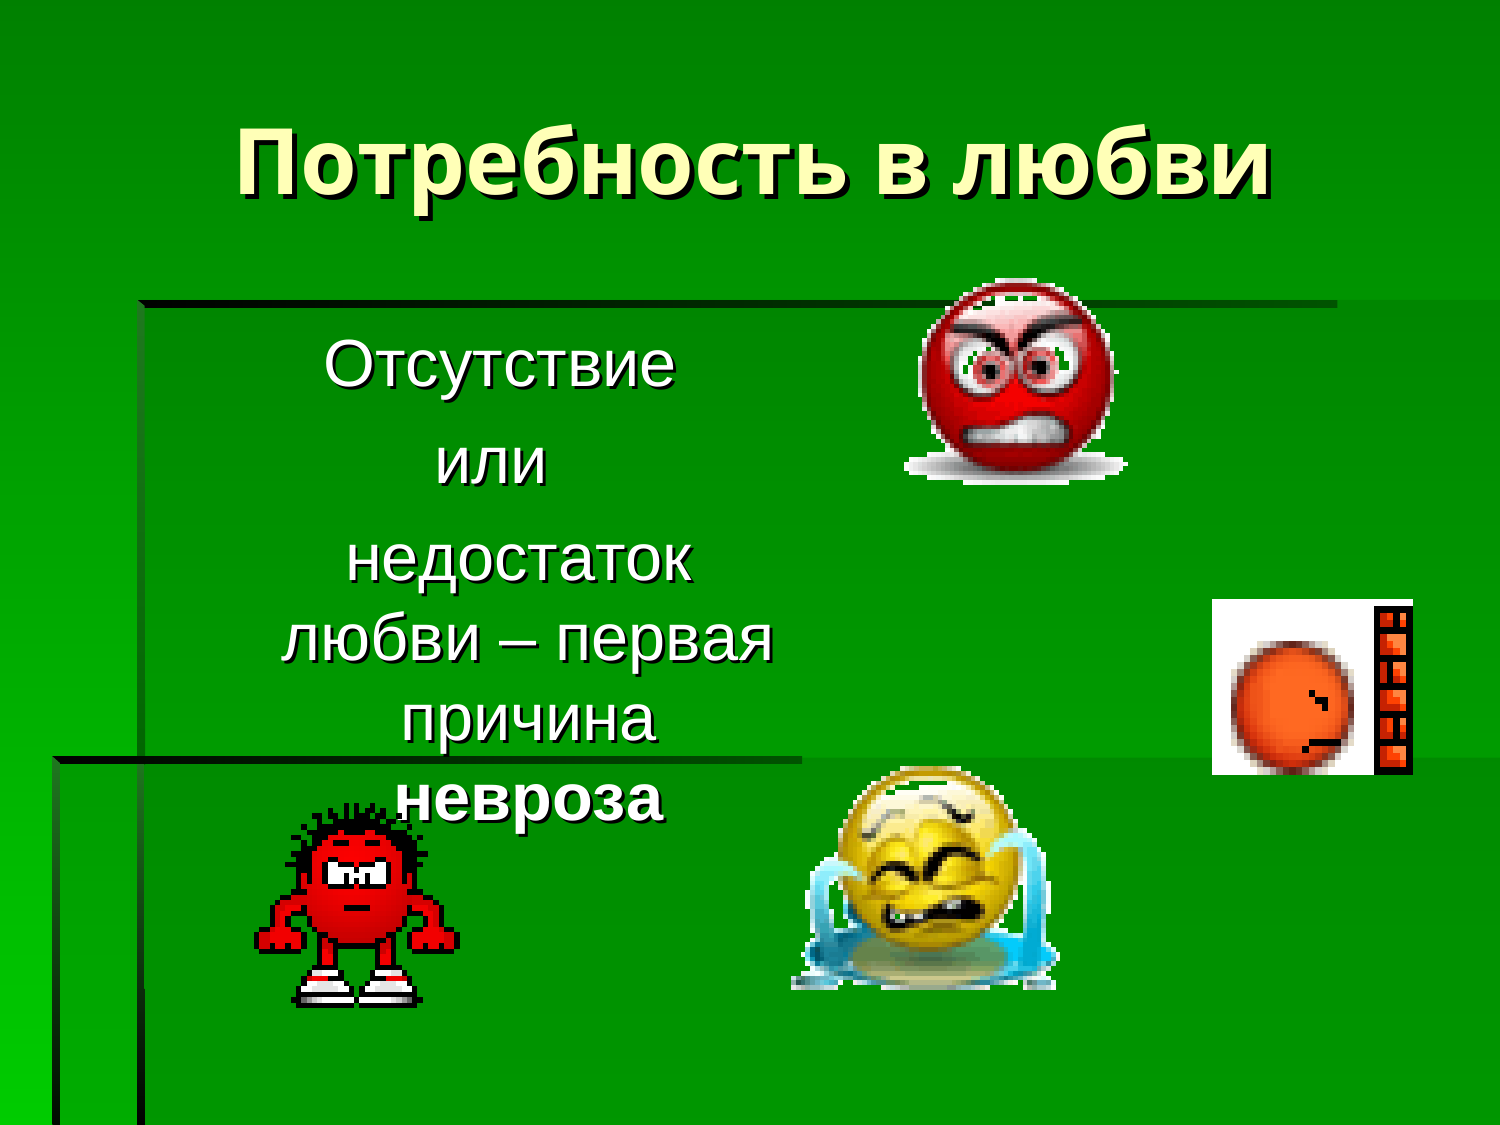

# Потребность в любви
Отсутствие
или
 недостаток любви – первая причина невроза